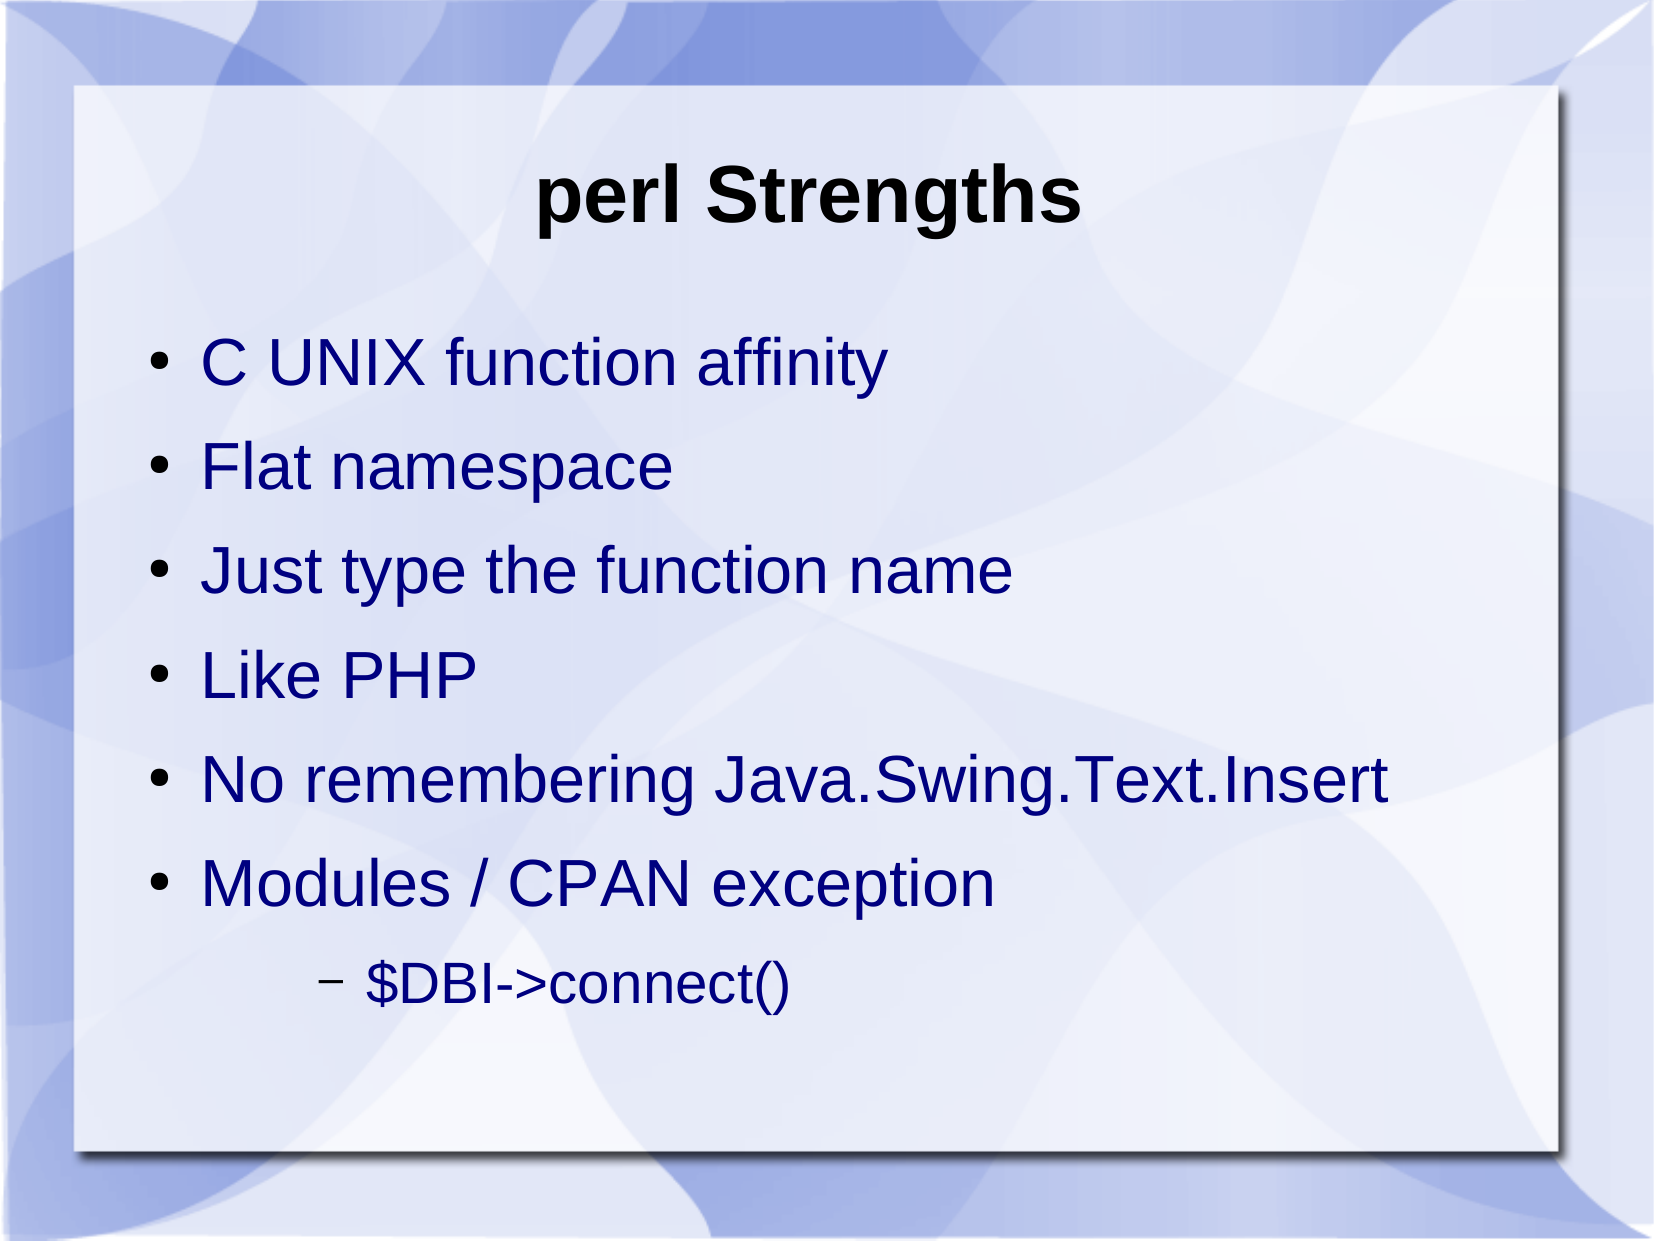

# perl Strengths
C UNIX function affinity
Flat namespace
Just type the function name
Like PHP
No remembering Java.Swing.Text.Insert
Modules / CPAN exception
$DBI->connect()